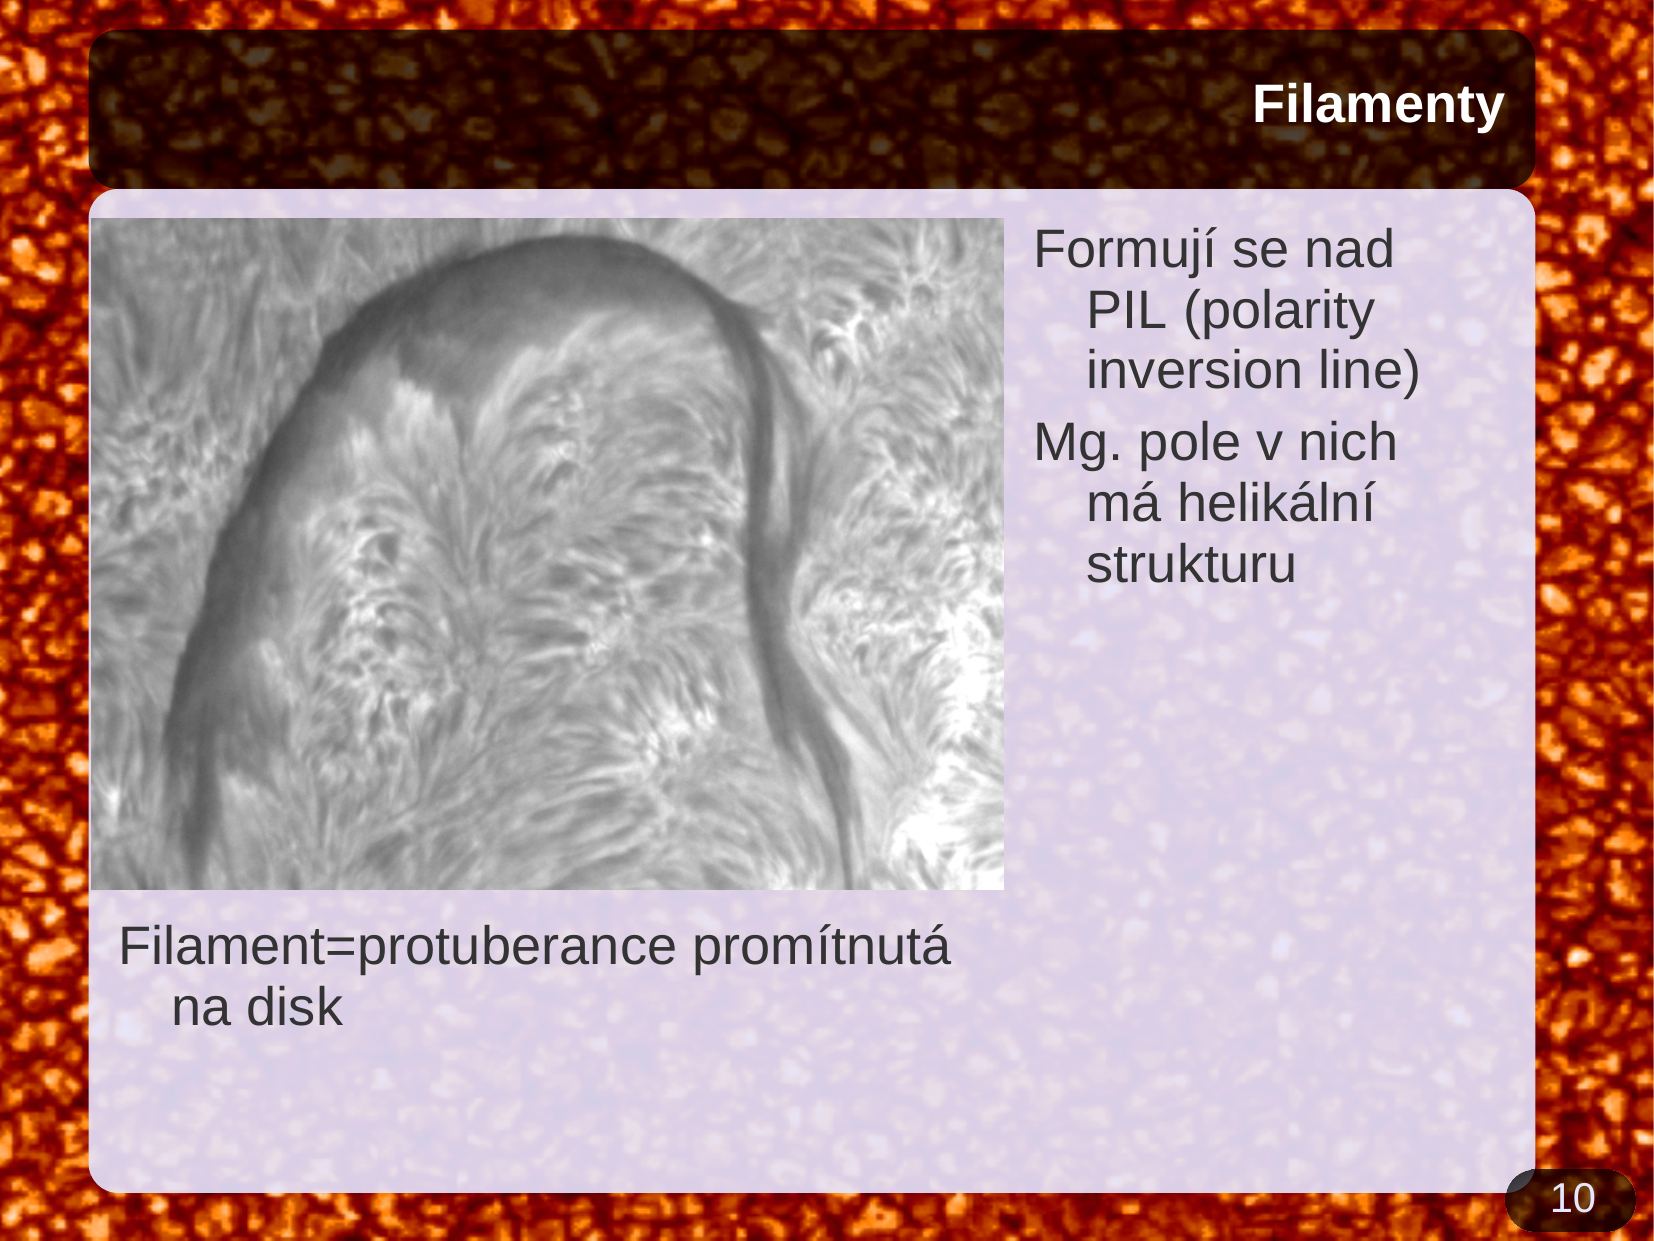

# Filamenty
Formují se nad PIL (polarity inversion line)
Mg. pole v nich má helikální strukturu
Filament=protuberance promítnutá na disk